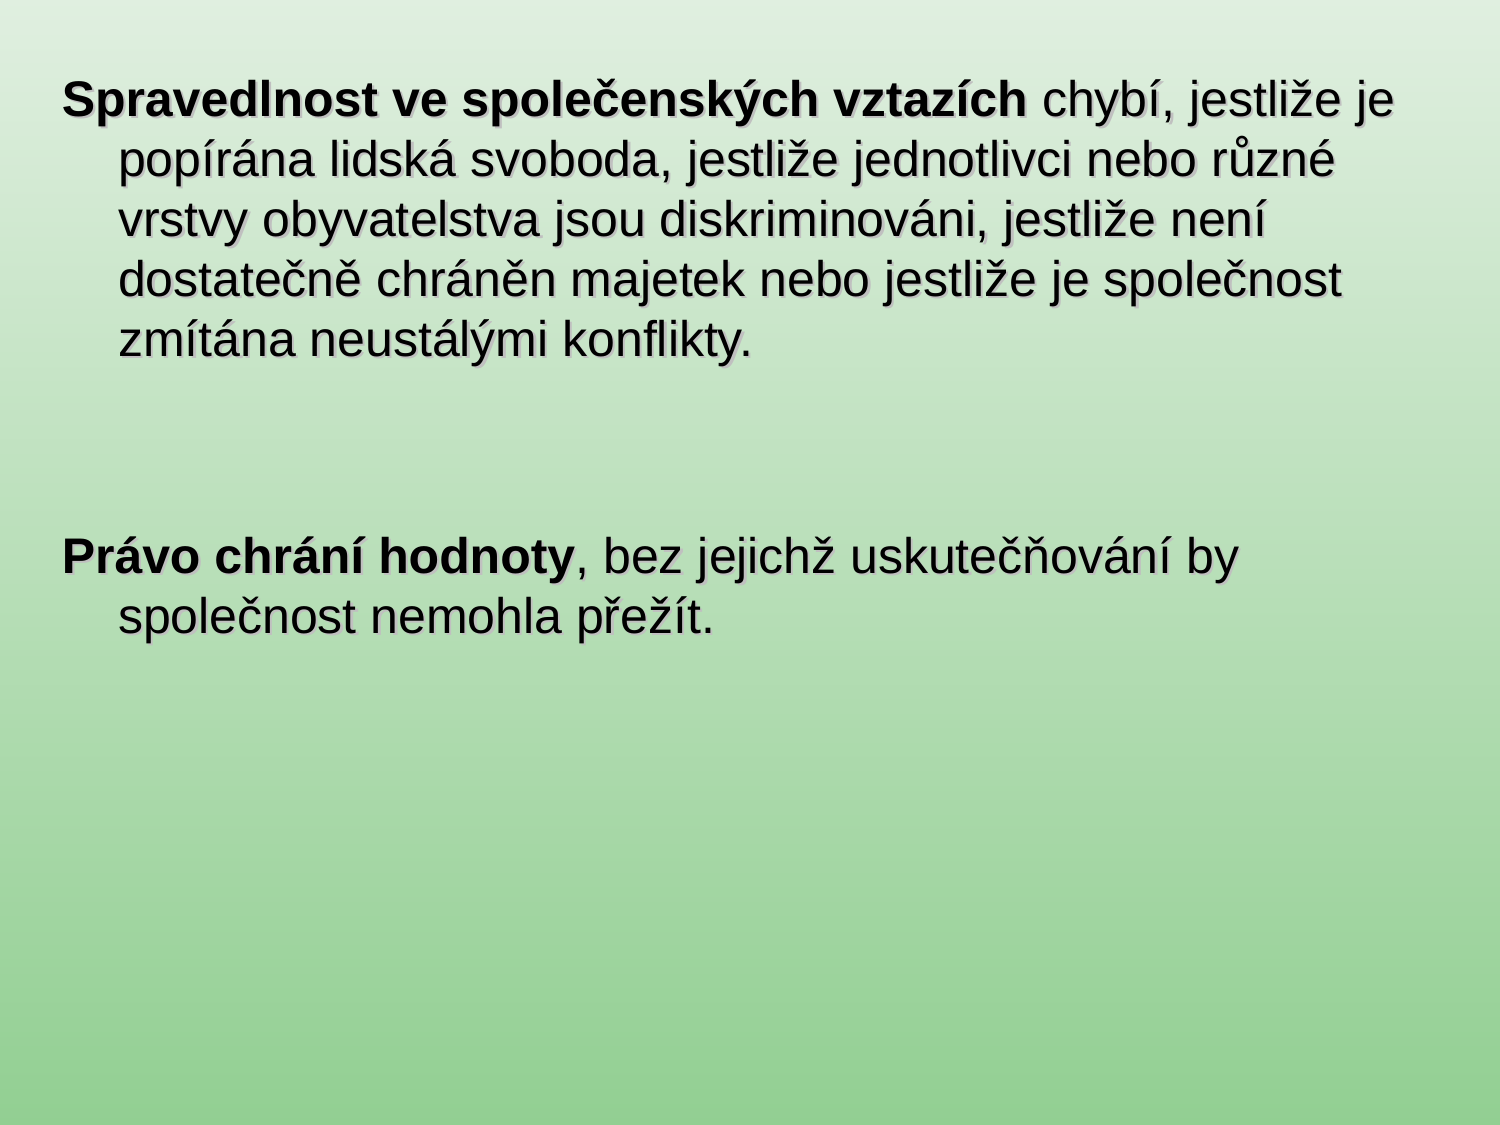

# Spravedlnost ve společenských vztazích chybí, jestliže je popírána lidská svoboda, jestliže jednotlivci nebo různé vrstvy obyvatelstva jsou diskriminováni, jestliže není dostatečně chráněn majetek nebo jestliže je společnost zmítána neustálými konflikty.
Právo chrání hodnoty, bez jejichž uskutečňování by společnost nemohla přežít.